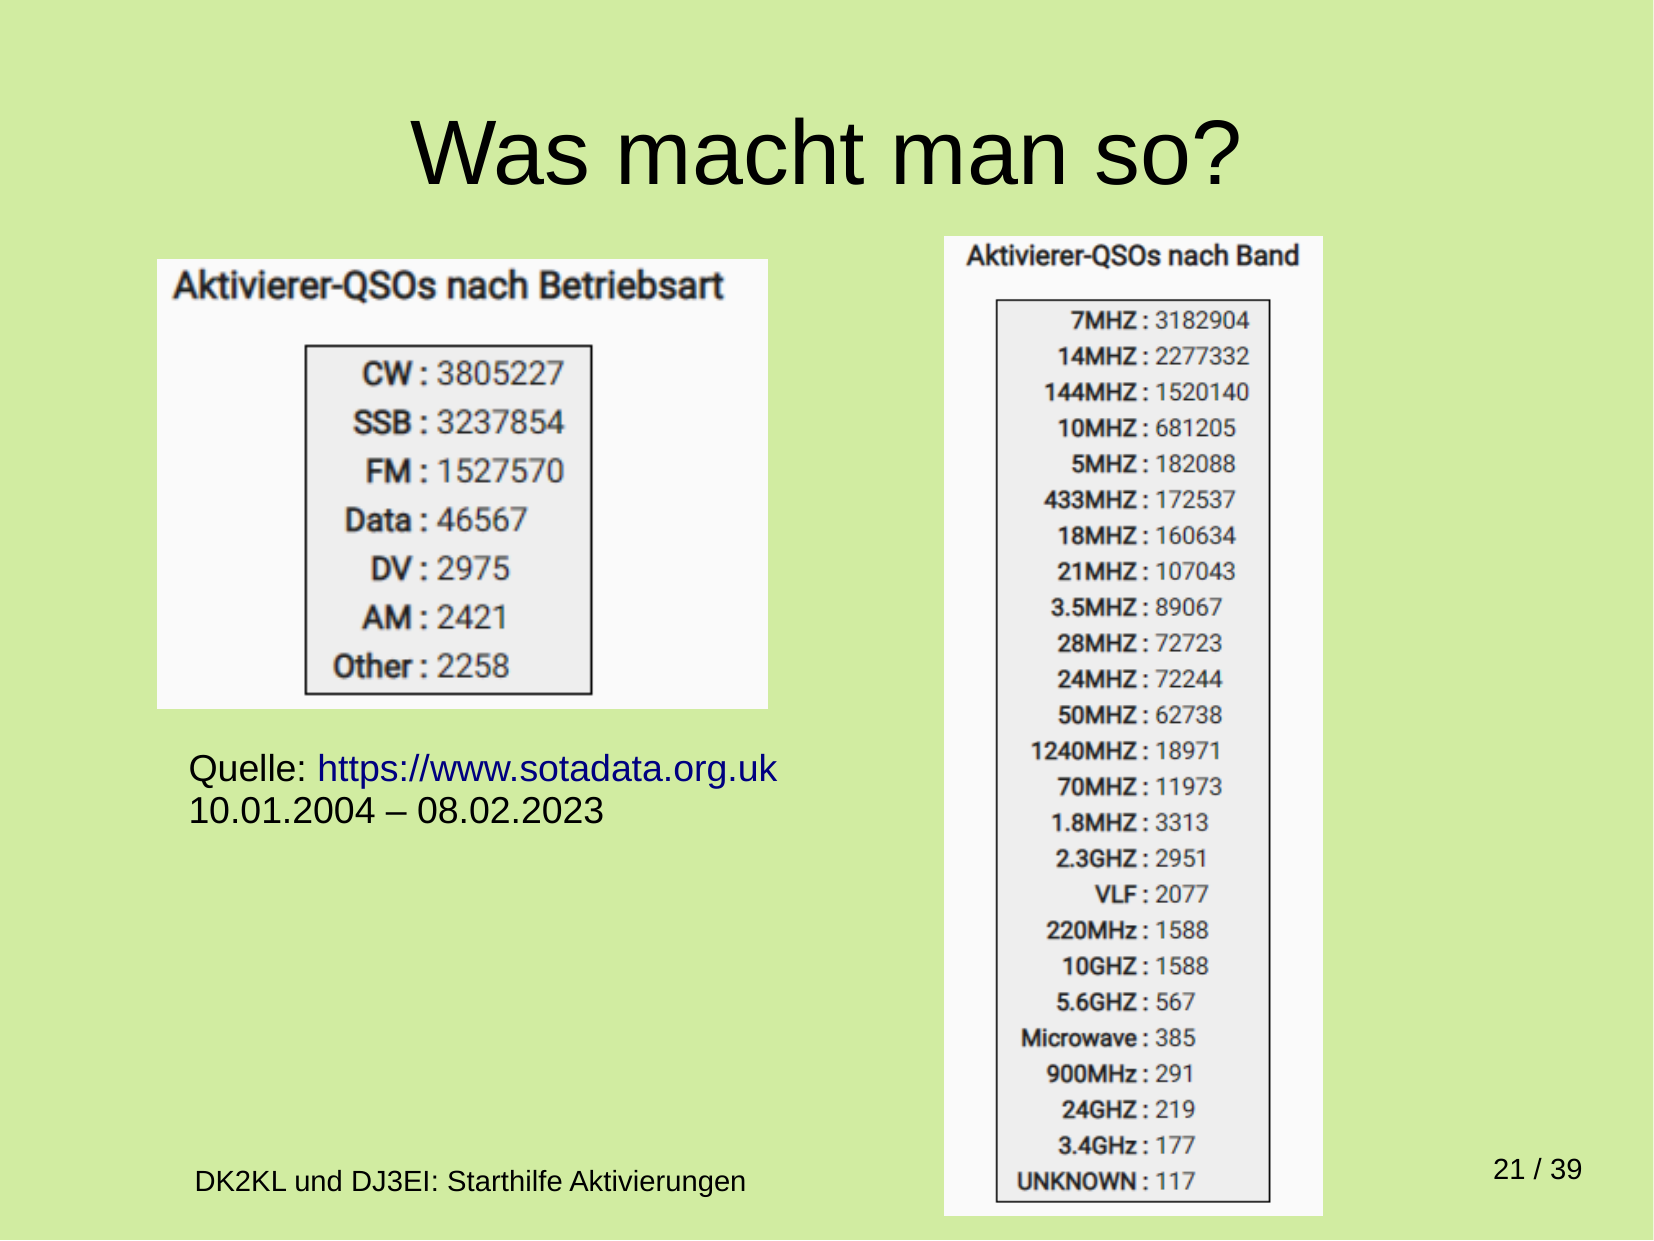

# Was macht man so?
Quelle: https://www.sotadata.org.uk
10.01.2004 – 08.02.2023